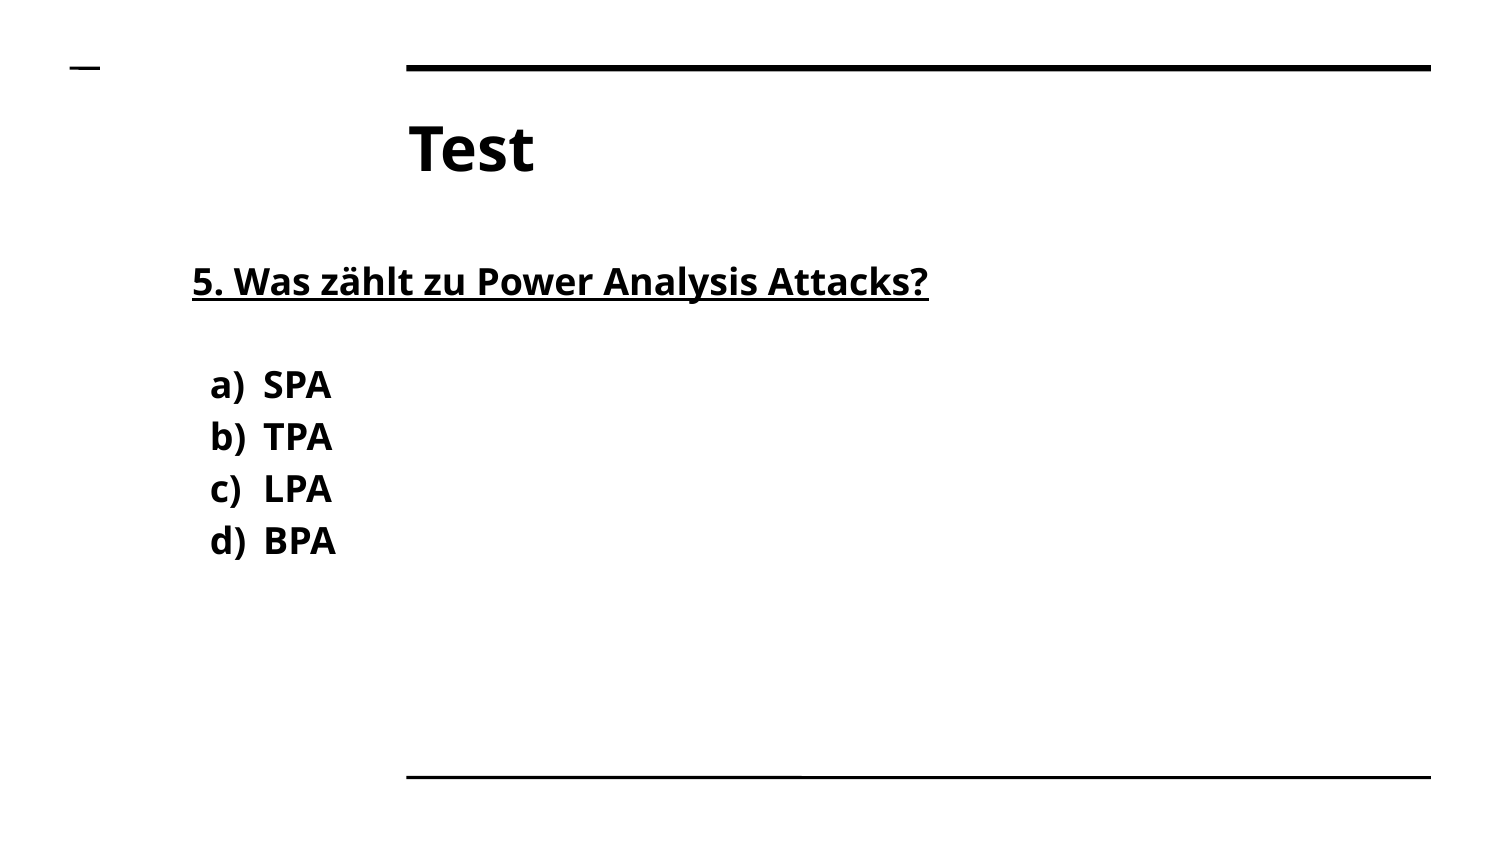

# Test
5. Was zählt zu Power Analysis Attacks?
SPA
TPA
LPA
BPA